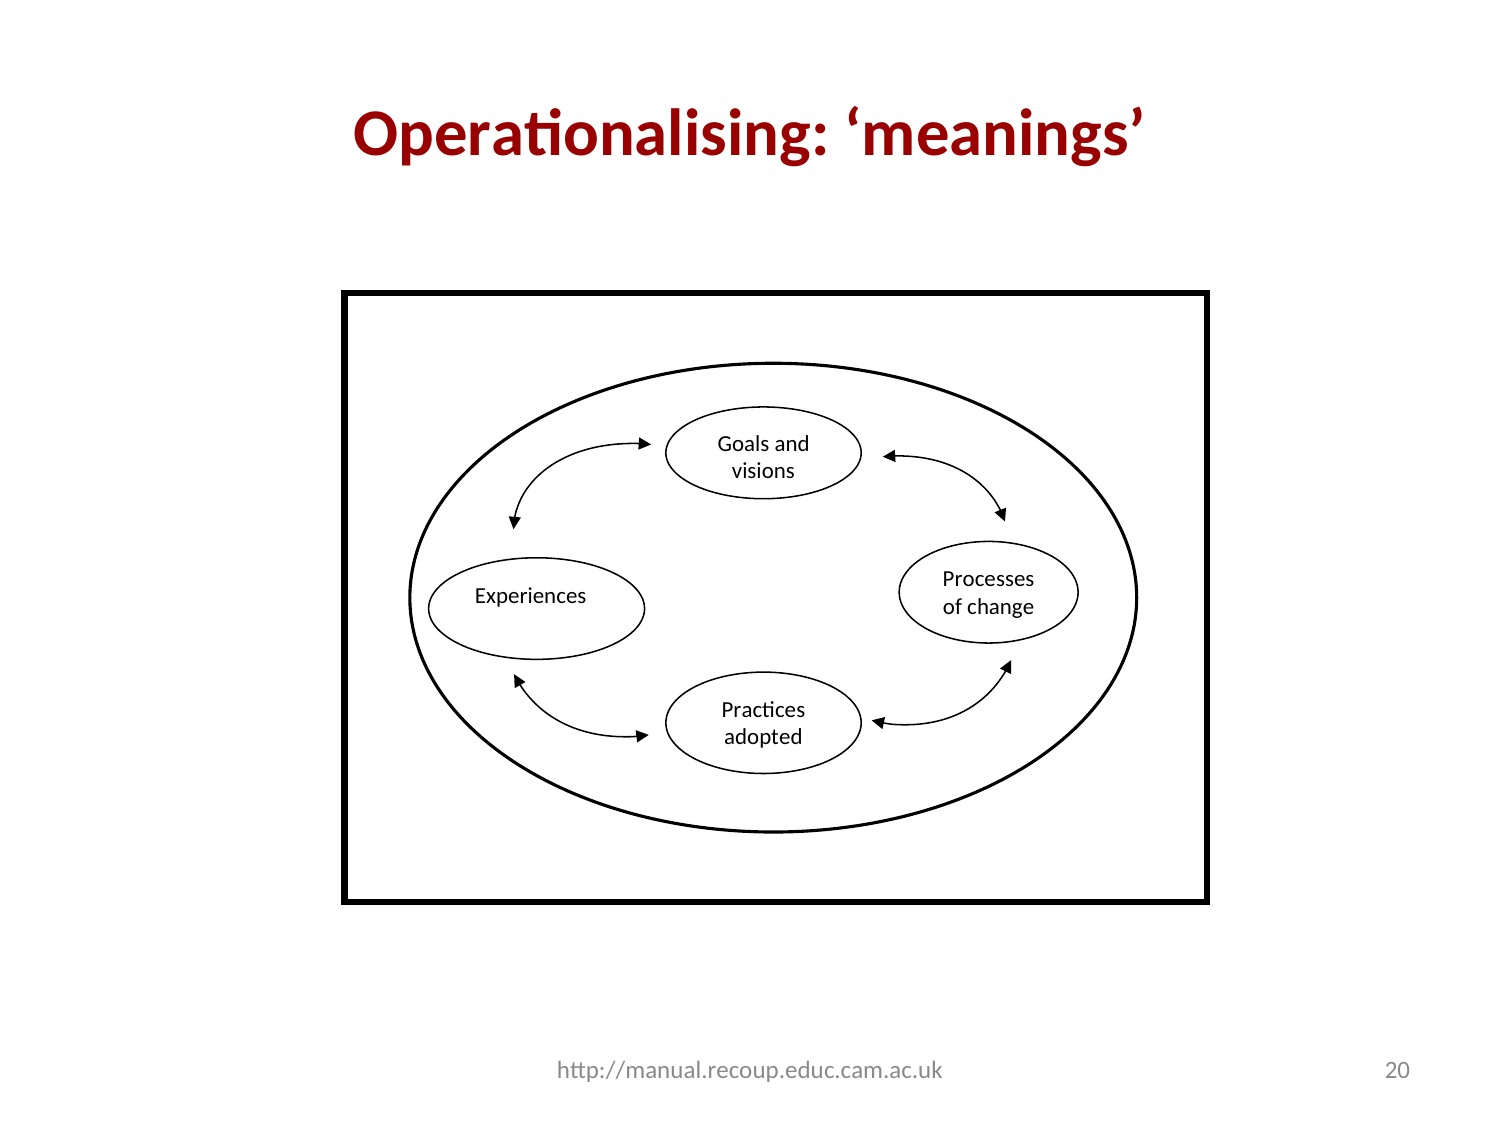

# Operationalising: ‘meanings’
Goals and visions
Processes of change
Experiences
Practices adopted
http://manual.recoup.educ.cam.ac.uk
20